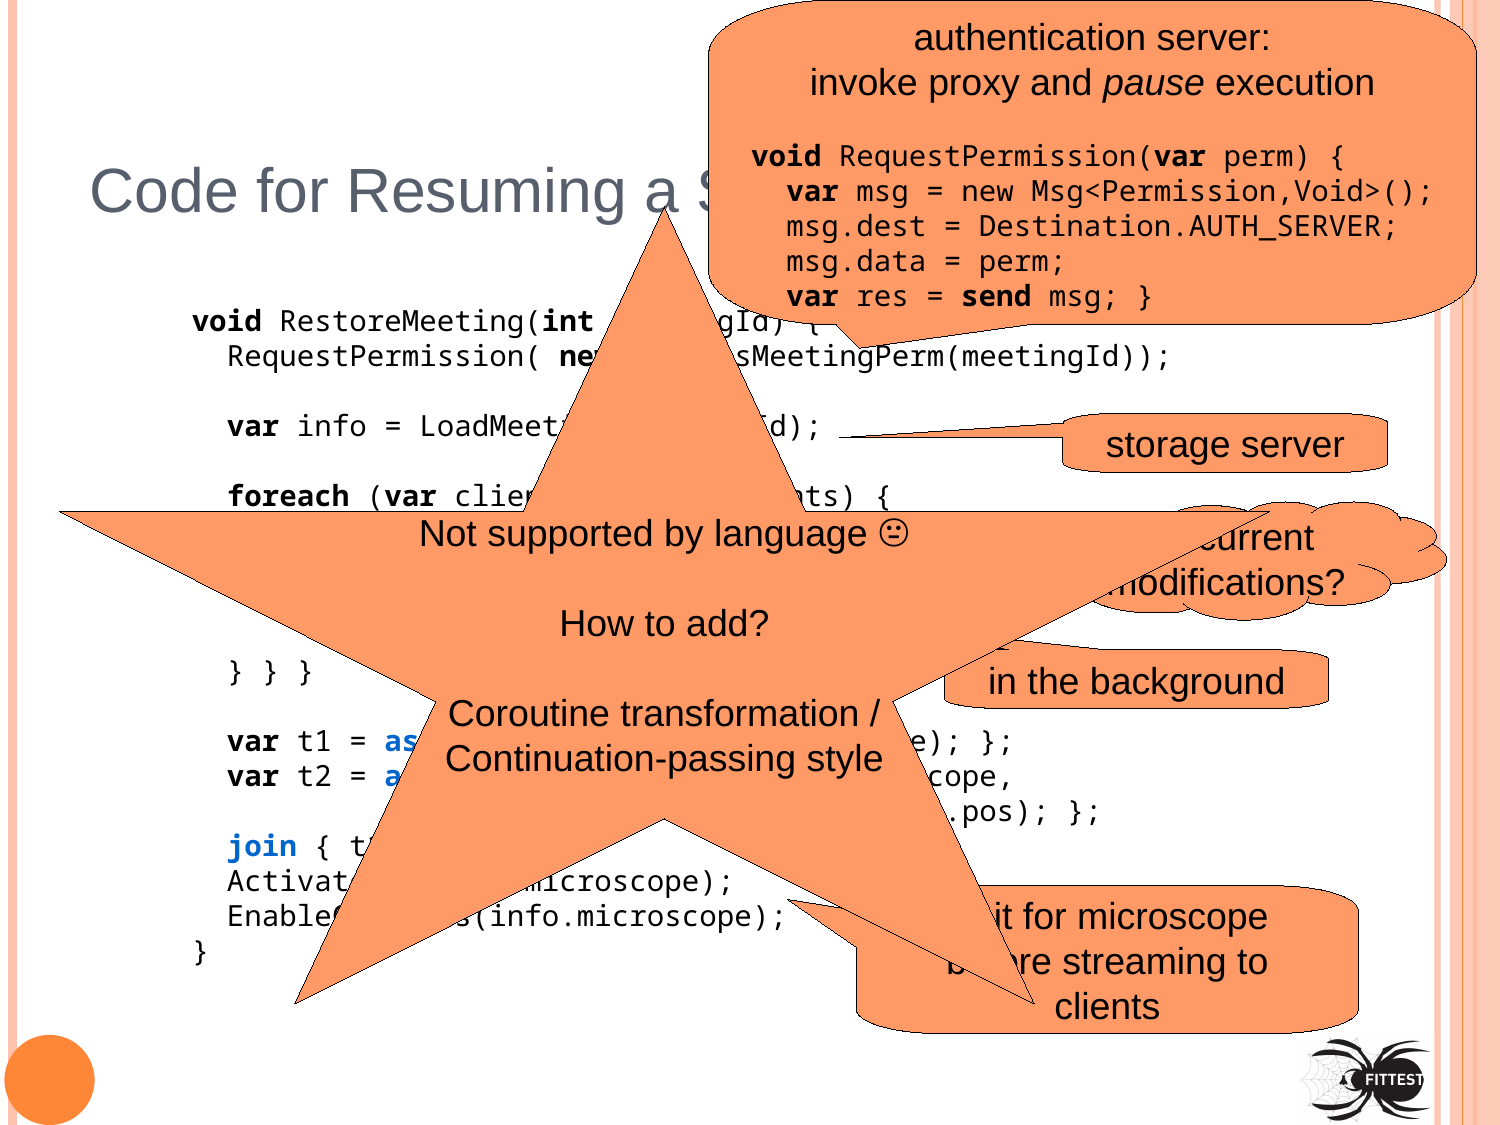

authentication server:
invoke proxy and pause execution
void RequestPermission(var perm) {
 var msg = new Msg<Permission,Void>();
 msg.dest = Destination.AUTH_SERVER;
 msg.data = perm;
 var res = send msg; }
# Code for Resuming a Saved Meeting
Not supported by language K
How to add?
Coroutine transformation /
Continuation-passing style
void RestoreMeeting(int meetingId) {
 RequestPermission( new AccessMeetingPerm(meetingId));
 var info = LoadMeeting(meetingId);
 foreach (var client in info.clients) {
 async {
 var accepted = InviteClient(client, info);
 if (!accepted) {
 DetachClient(info, client);
 } } }
 var t1 = async { InitCam(info.microscope); };
 var t2 = async { BrowseSlide(info.microscope,
 info.slide.pos); };
 join { t1, t2 };
 ActivateCam(info.microscope);
 EnableControls(info.microscope);
}
storage server
concurrent
modifications?
in the background
wait for microscope
before streaming to
clients